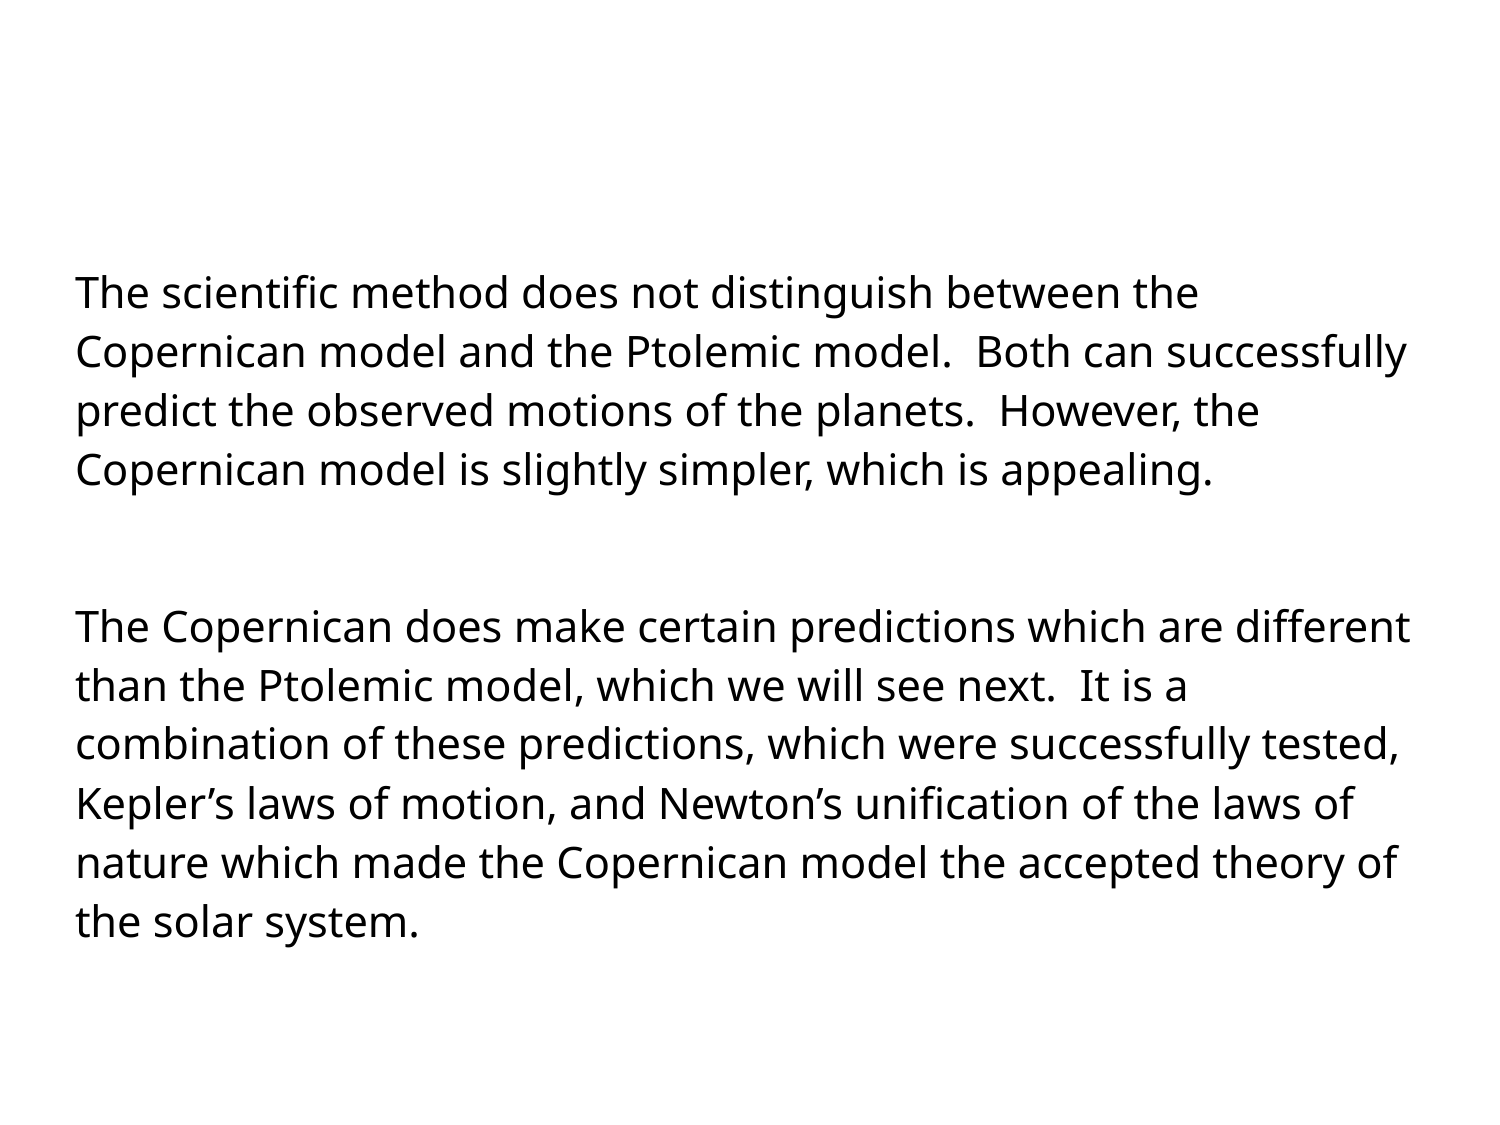

#
The scientific method does not distinguish between the Copernican model and the Ptolemic model. Both can successfully predict the observed motions of the planets. However, the Copernican model is slightly simpler, which is appealing.
The Copernican does make certain predictions which are different than the Ptolemic model, which we will see next. It is a combination of these predictions, which were successfully tested, Kepler’s laws of motion, and Newton’s unification of the laws of nature which made the Copernican model the accepted theory of the solar system.